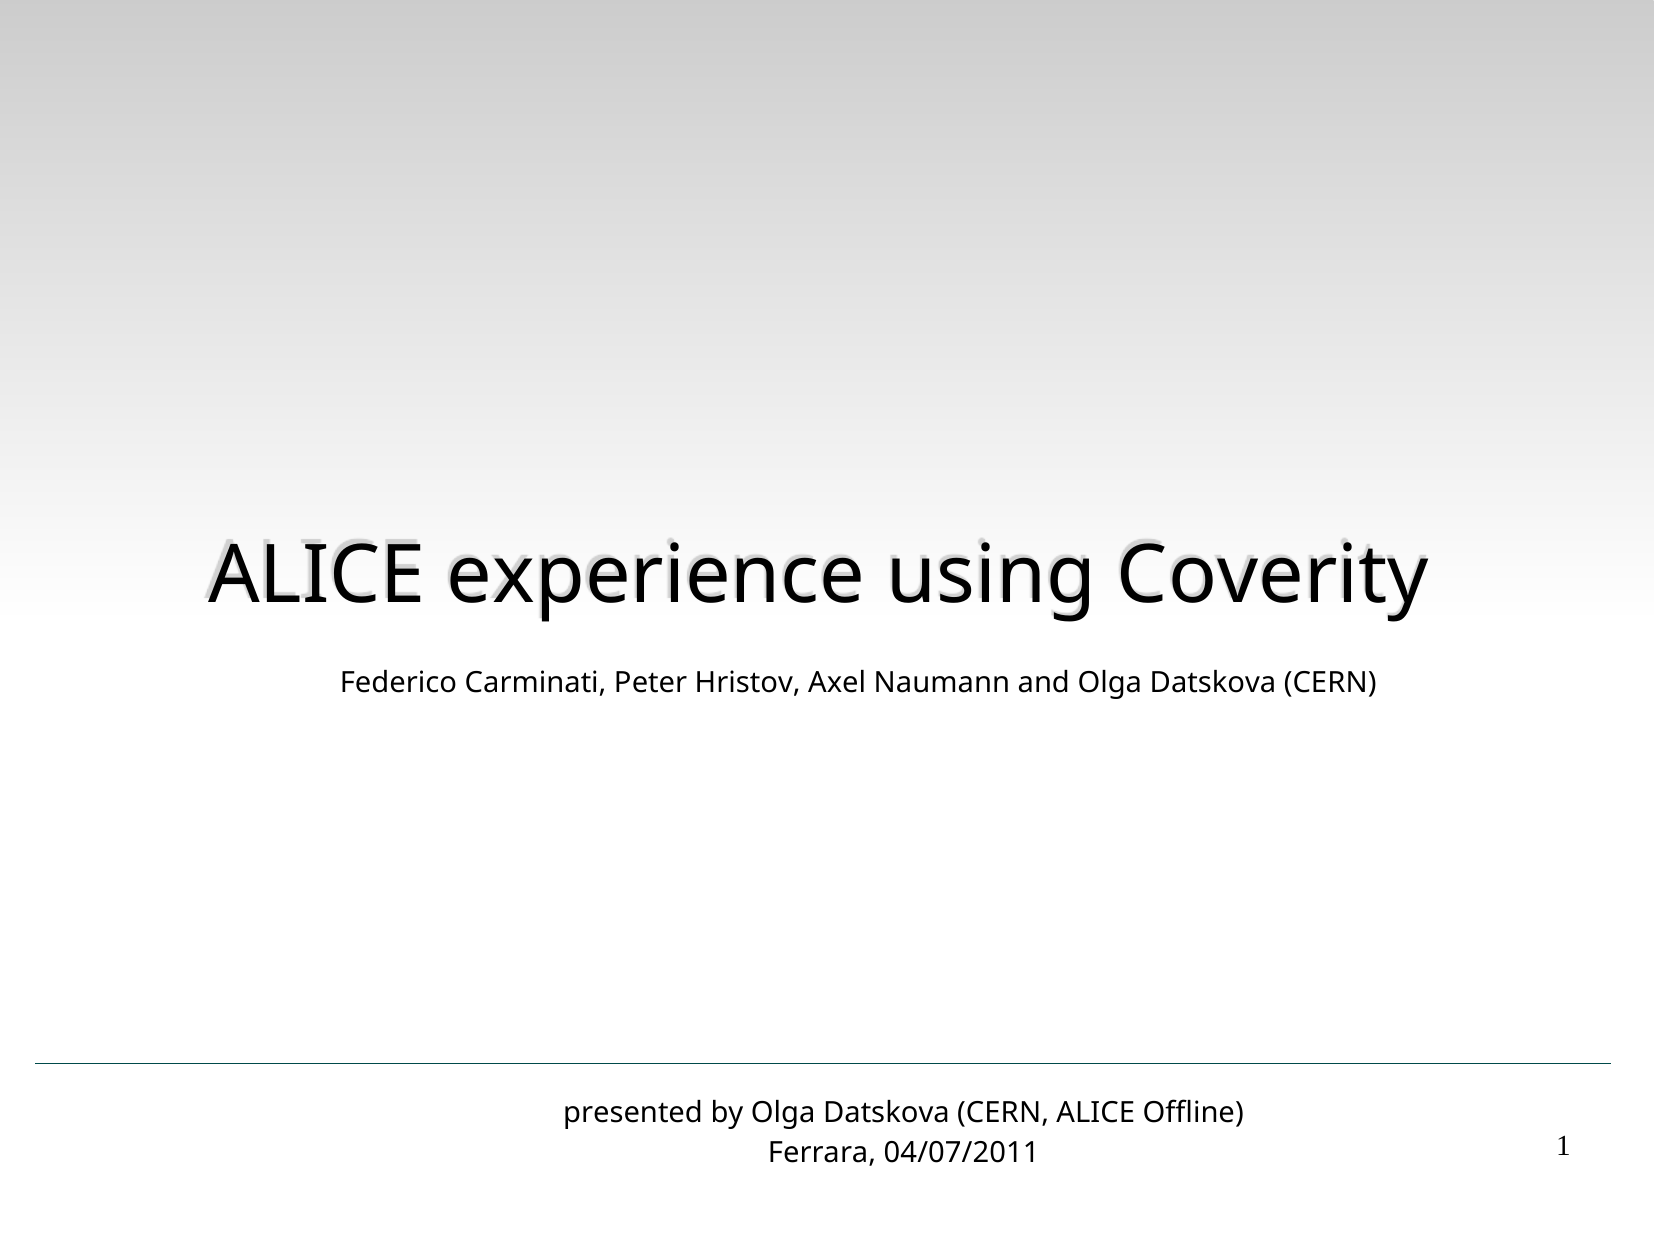

# ALICE experience using Coverity
Federico Carminati, Peter Hristov, Axel Naumann and Olga Datskova (CERN)
presented by Olga Datskova (CERN, ALICE Offline)
Ferrara, 04/07/2011
1